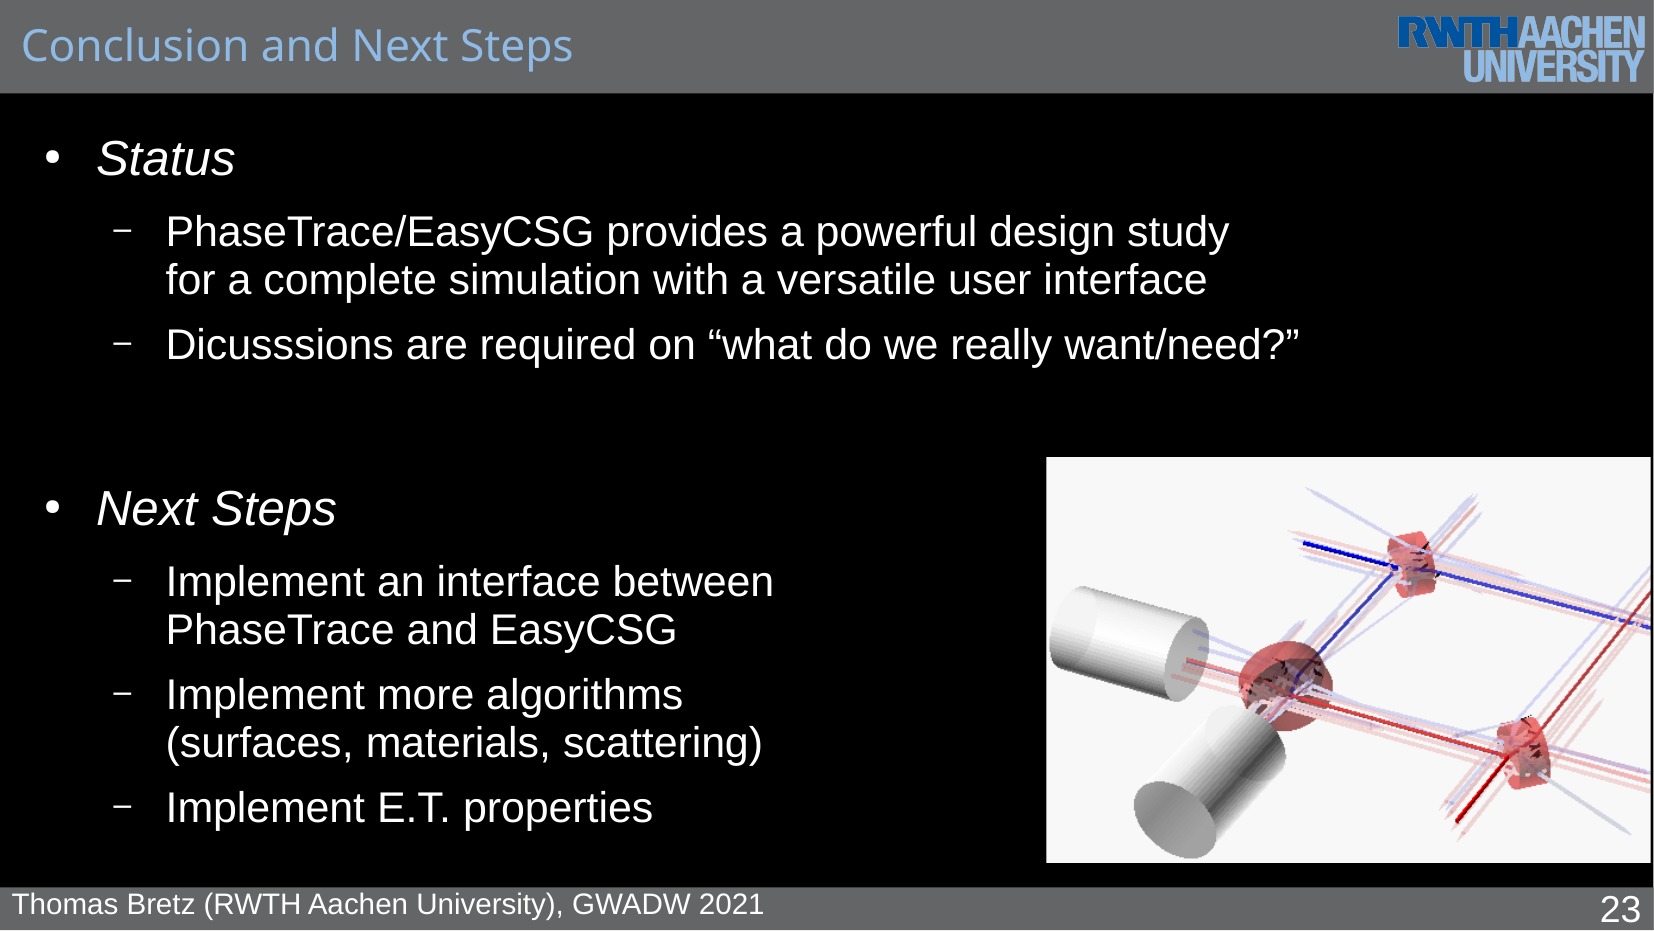

# Conclusion and Next Steps
Status
PhaseTrace/EasyCSG provides a powerful design study
for a complete simulation with a versatile user interface
Dicusssions are required on “what do we really want/need?”
Next Steps
Implement an interface between
PhaseTrace and EasyCSG
Implement more algorithms
(surfaces, materials, scattering)
Implement E.T. properties
Thomas Bretz (RWTH Aachen University), GWADW 2021
23